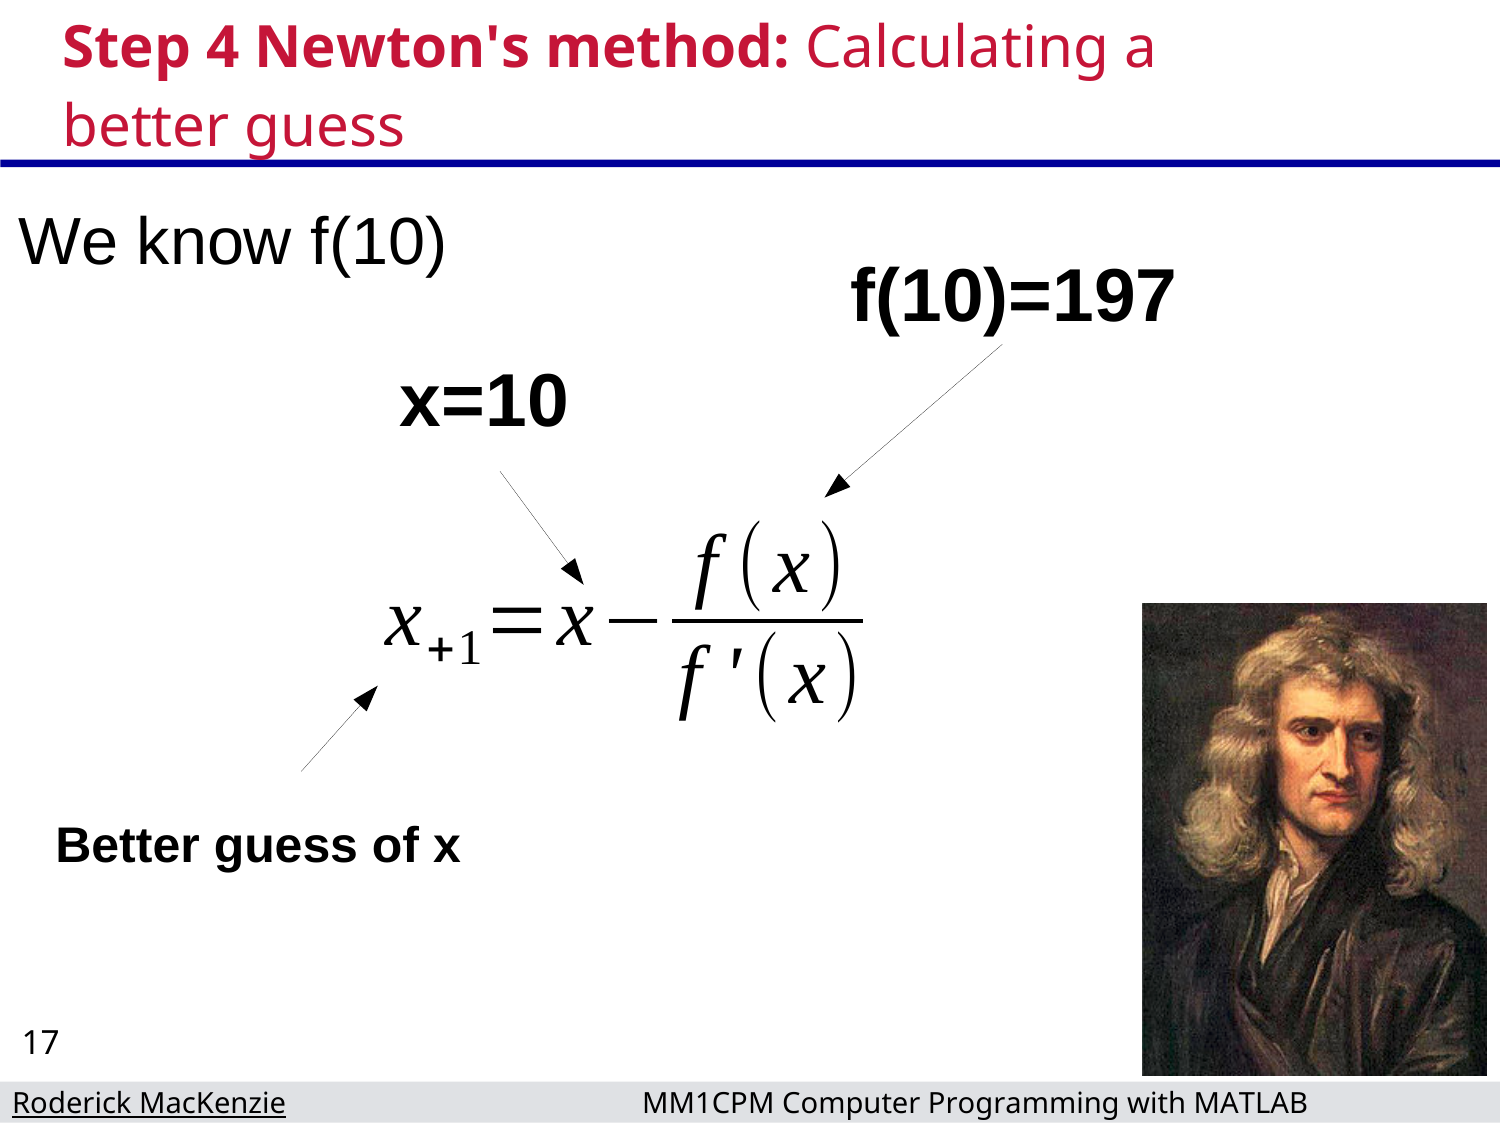

# Step 4 Newton's method: Calculating a better guess
We know f(10)
 f(10)=197
x=10
Better guess of x